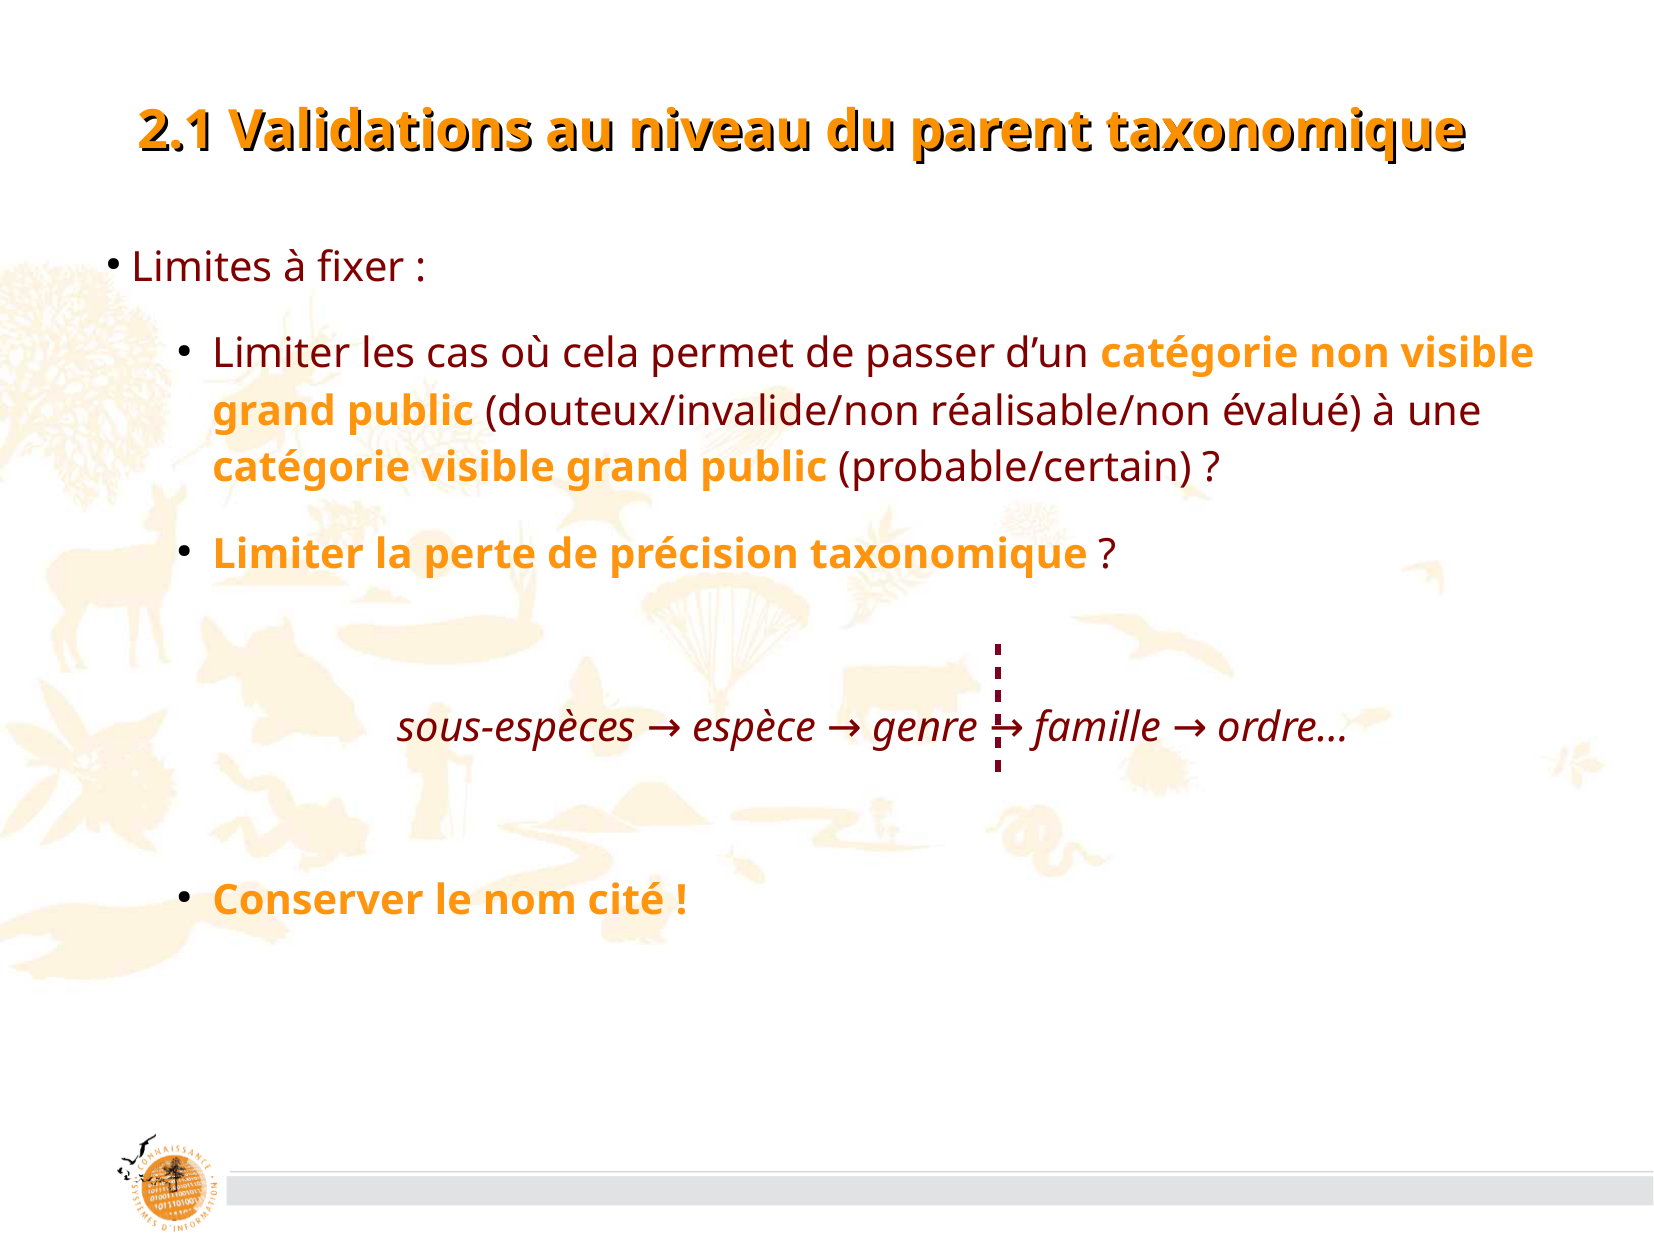

# 2.1 Validations au niveau du parent taxonomique
 Limites à fixer :
Limiter les cas où cela permet de passer d’un catégorie non visible grand public (douteux/invalide/non réalisable/non évalué) à une catégorie visible grand public (probable/certain) ?
Limiter la perte de précision taxonomique ?
sous-espèces → espèce → genre → famille → ordre…
Conserver le nom cité !
Cotech SINP - 29/11/2018
16